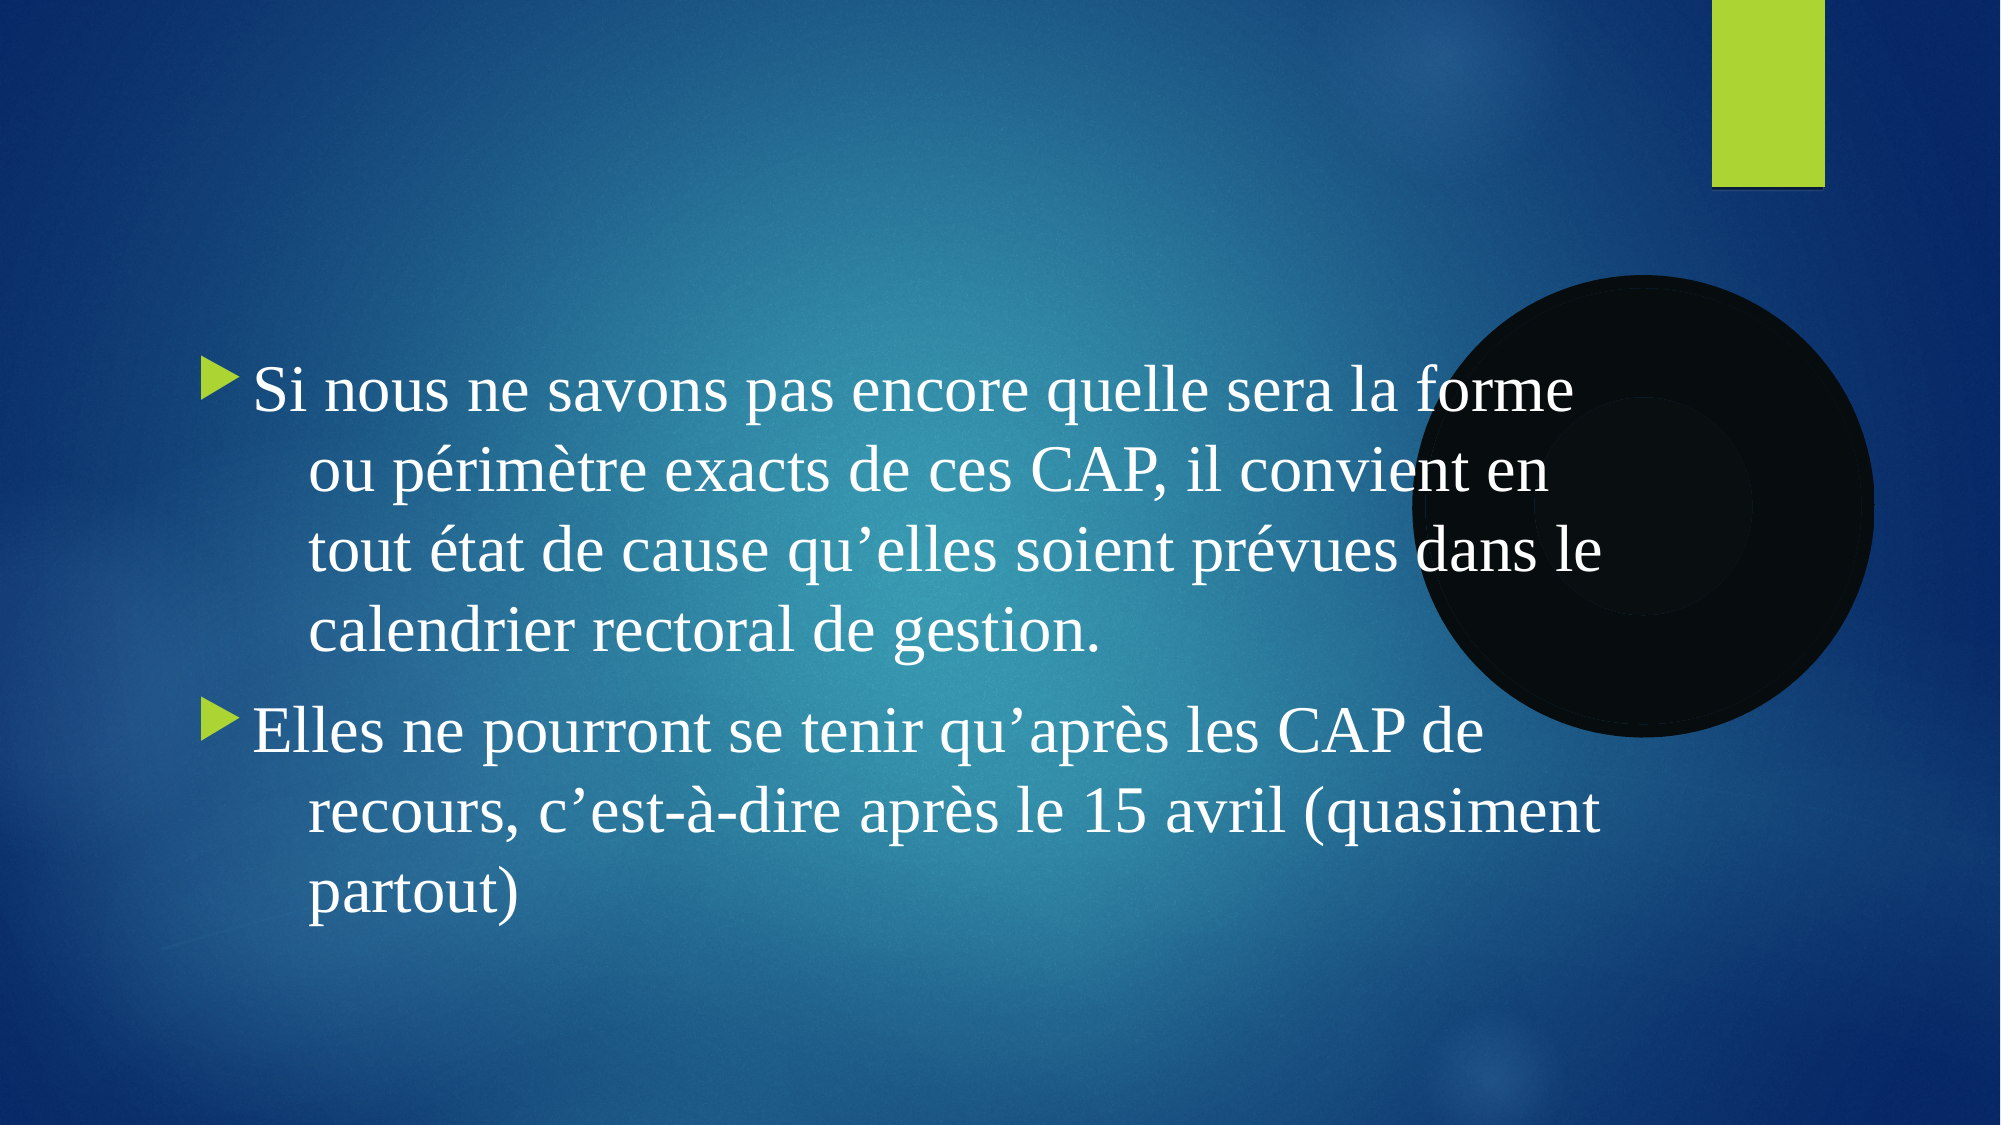

#
Si nous ne savons pas encore quelle sera la forme ou périmètre exacts de ces CAP, il convient en tout état de cause qu’elles soient prévues dans le calendrier rectoral de gestion.
Elles ne pourront se tenir qu’après les CAP de recours, c’est-à-dire après le 15 avril (quasiment partout)